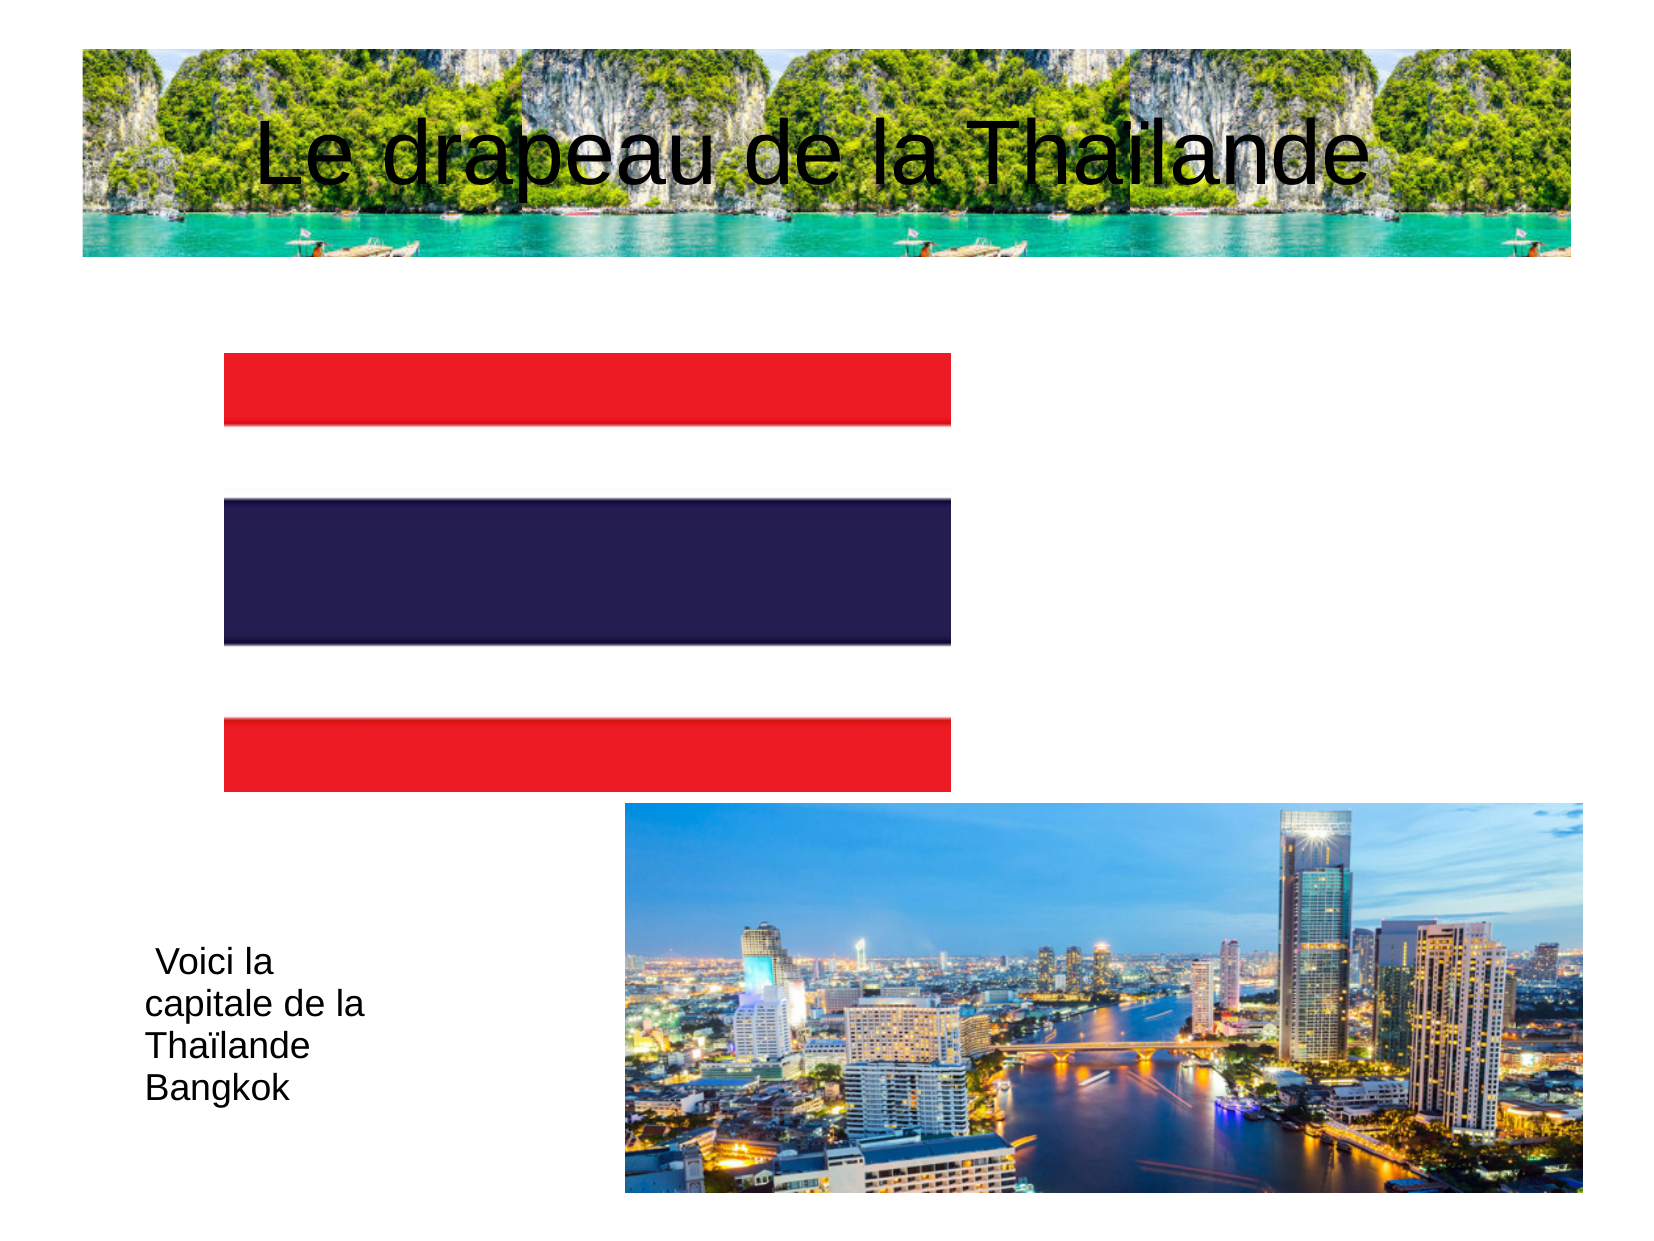

# Le drapeau de la Thaïlande
 Voici la capitale de la Thaïlande Bangkok